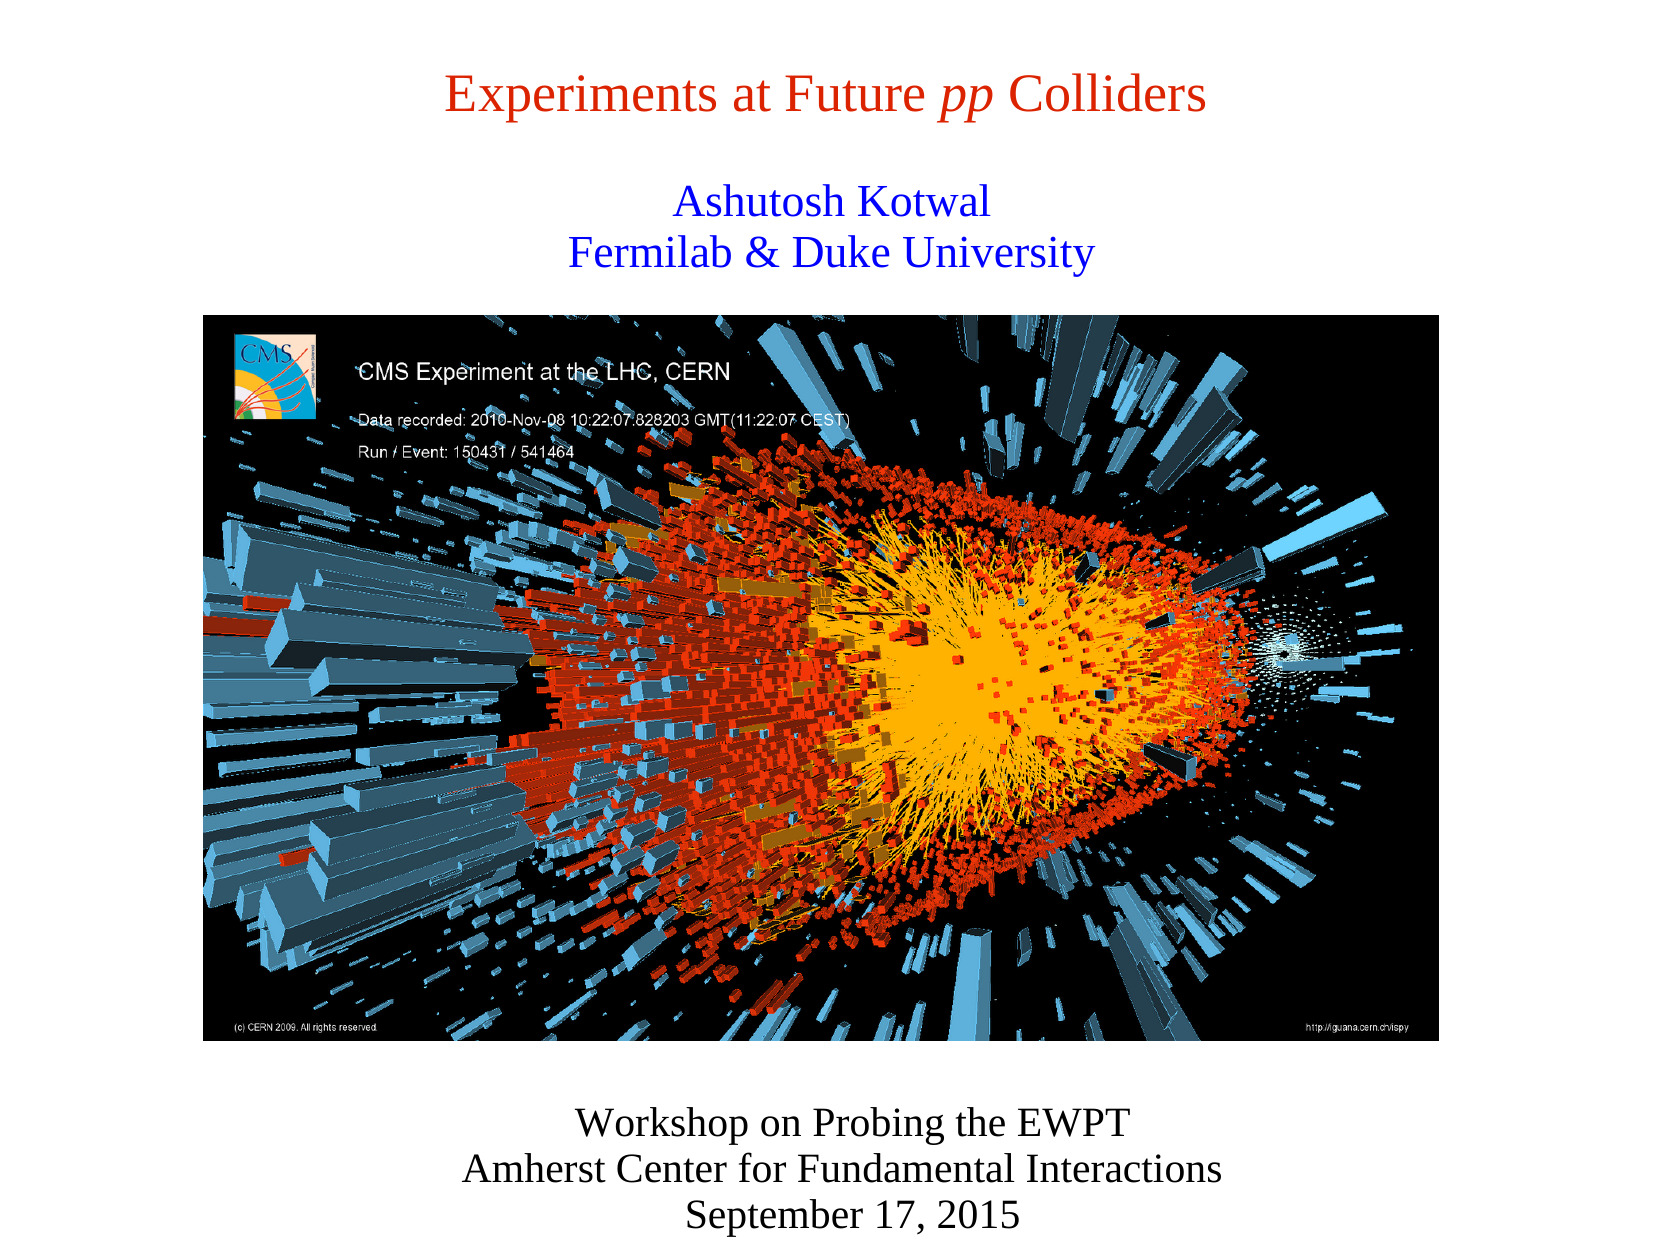

# Experiments at Future pp Colliders
Ashutosh Kotwal
Fermilab & Duke University
Workshop on Probing the EWPT
Amherst Center for Fundamental Interactions
September 17, 2015